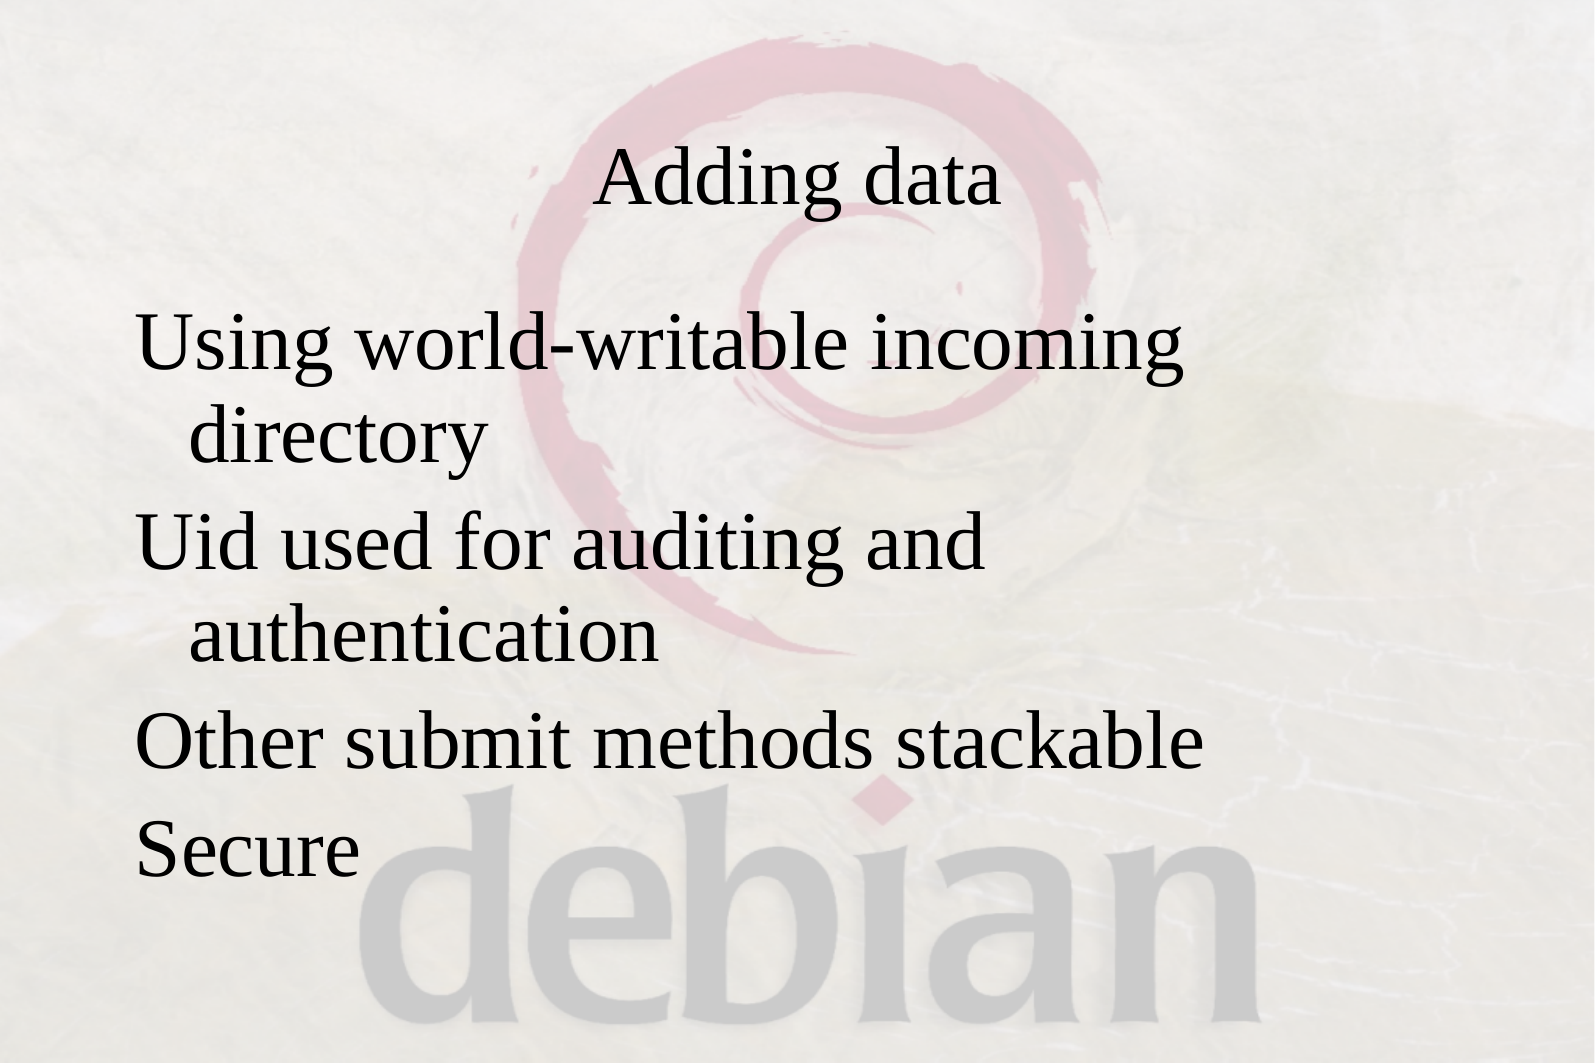

# Adding data
Using world-writable incoming directory
Uid used for auditing and authentication
Other submit methods stackable
Secure